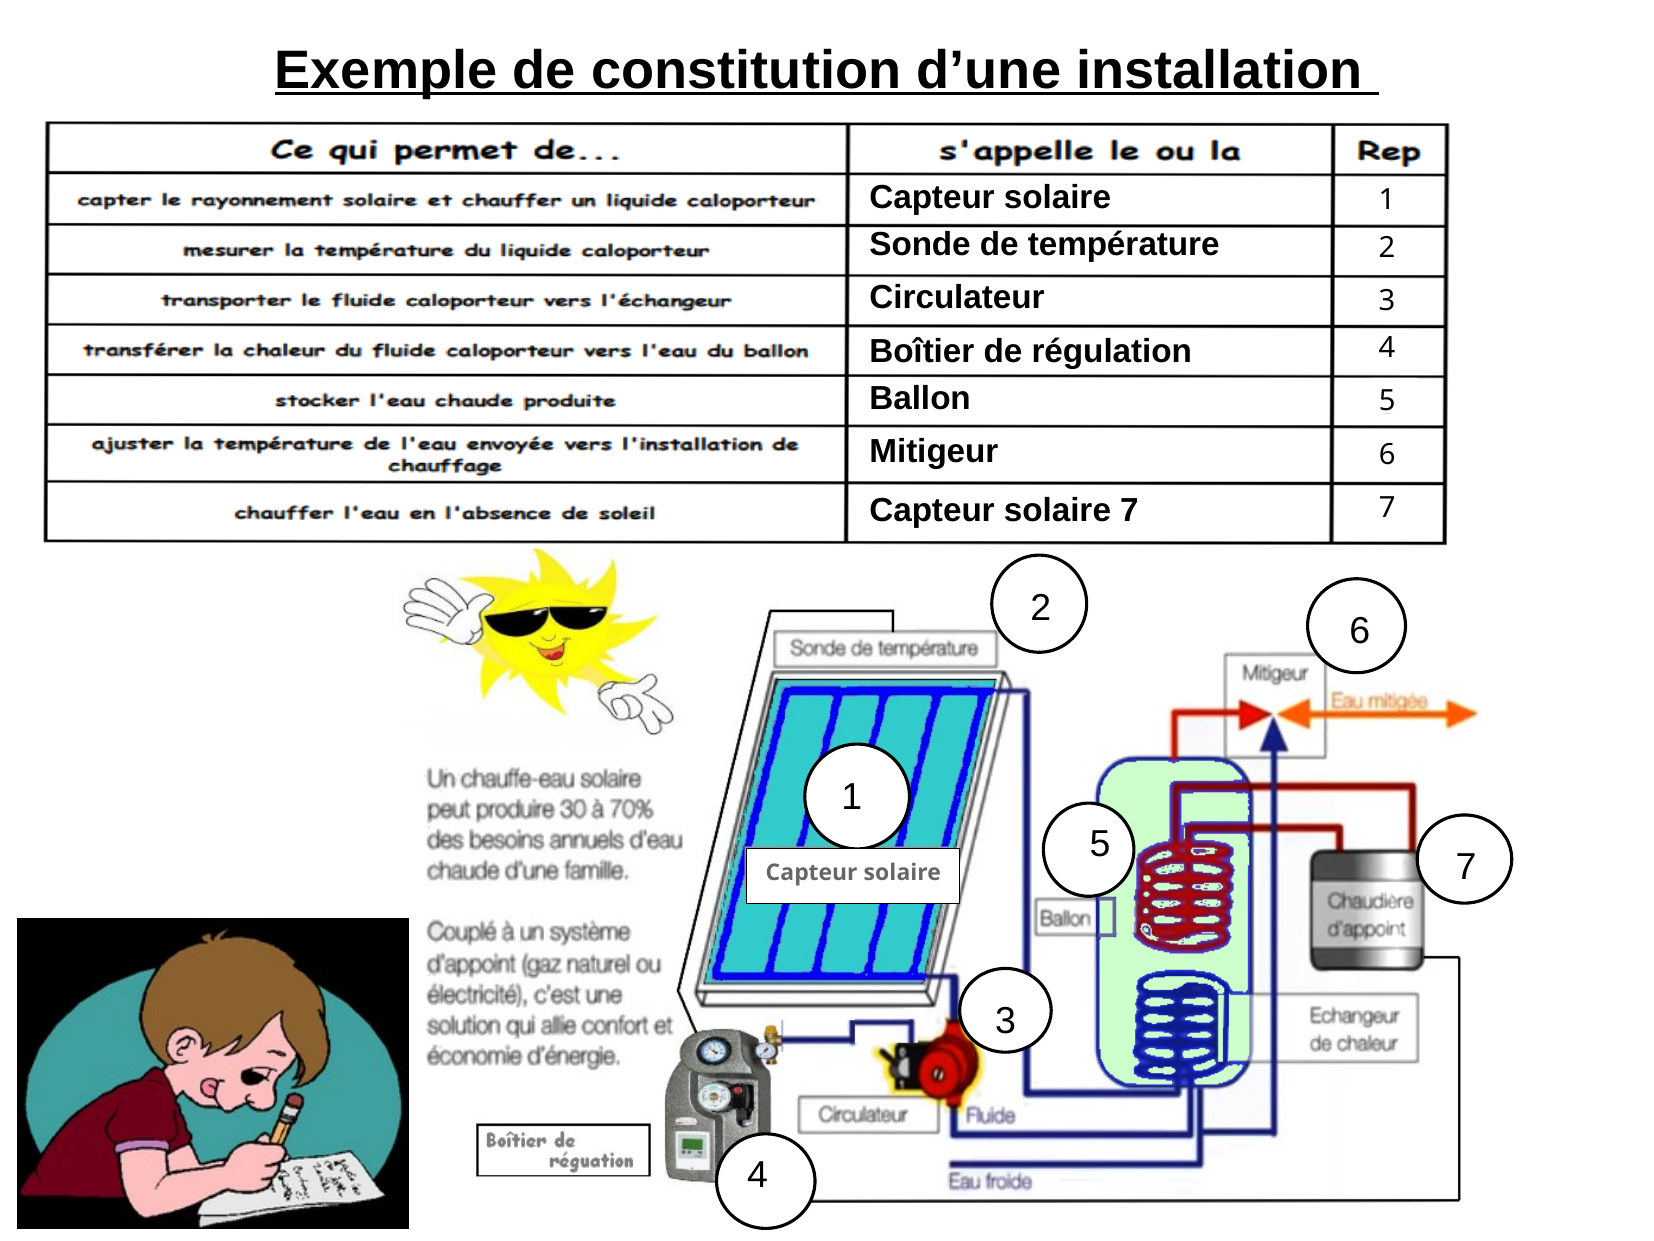

Exemple de constitution d’une installation
Capteur solaire
1
Sonde de température
2
Circulateur
3
4
Boîtier de régulation
Ballon
5
Mitigeur
6
7
Capteur solaire 7
2
6
1
5
7
Capteur solaire
3
4